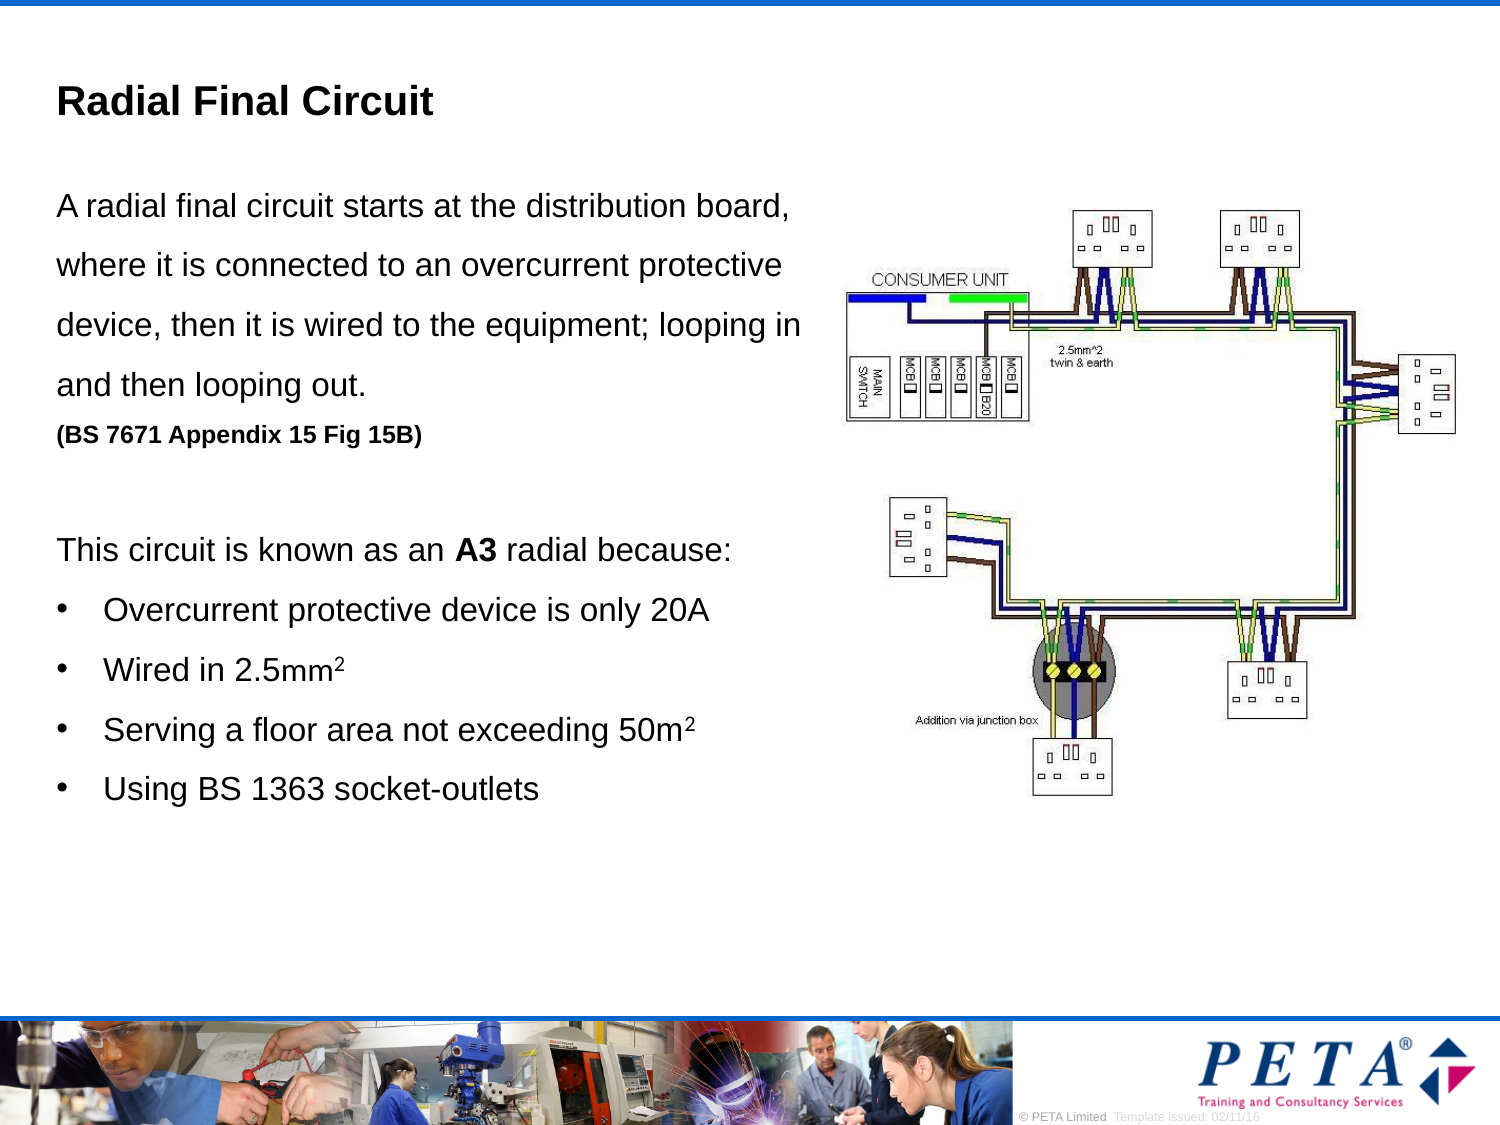

Radial Final Circuit
A radial final circuit starts at the distribution board, where it is connected to an overcurrent protective device, then it is wired to the equipment; looping in and then looping out.
(BS 7671 Appendix 15 Fig 15B)
This circuit is known as an A3 radial because:
Overcurrent protective device is only 20A
Wired in 2.5mm2
Serving a floor area not exceeding 50m2
Using BS 1363 socket-outlets